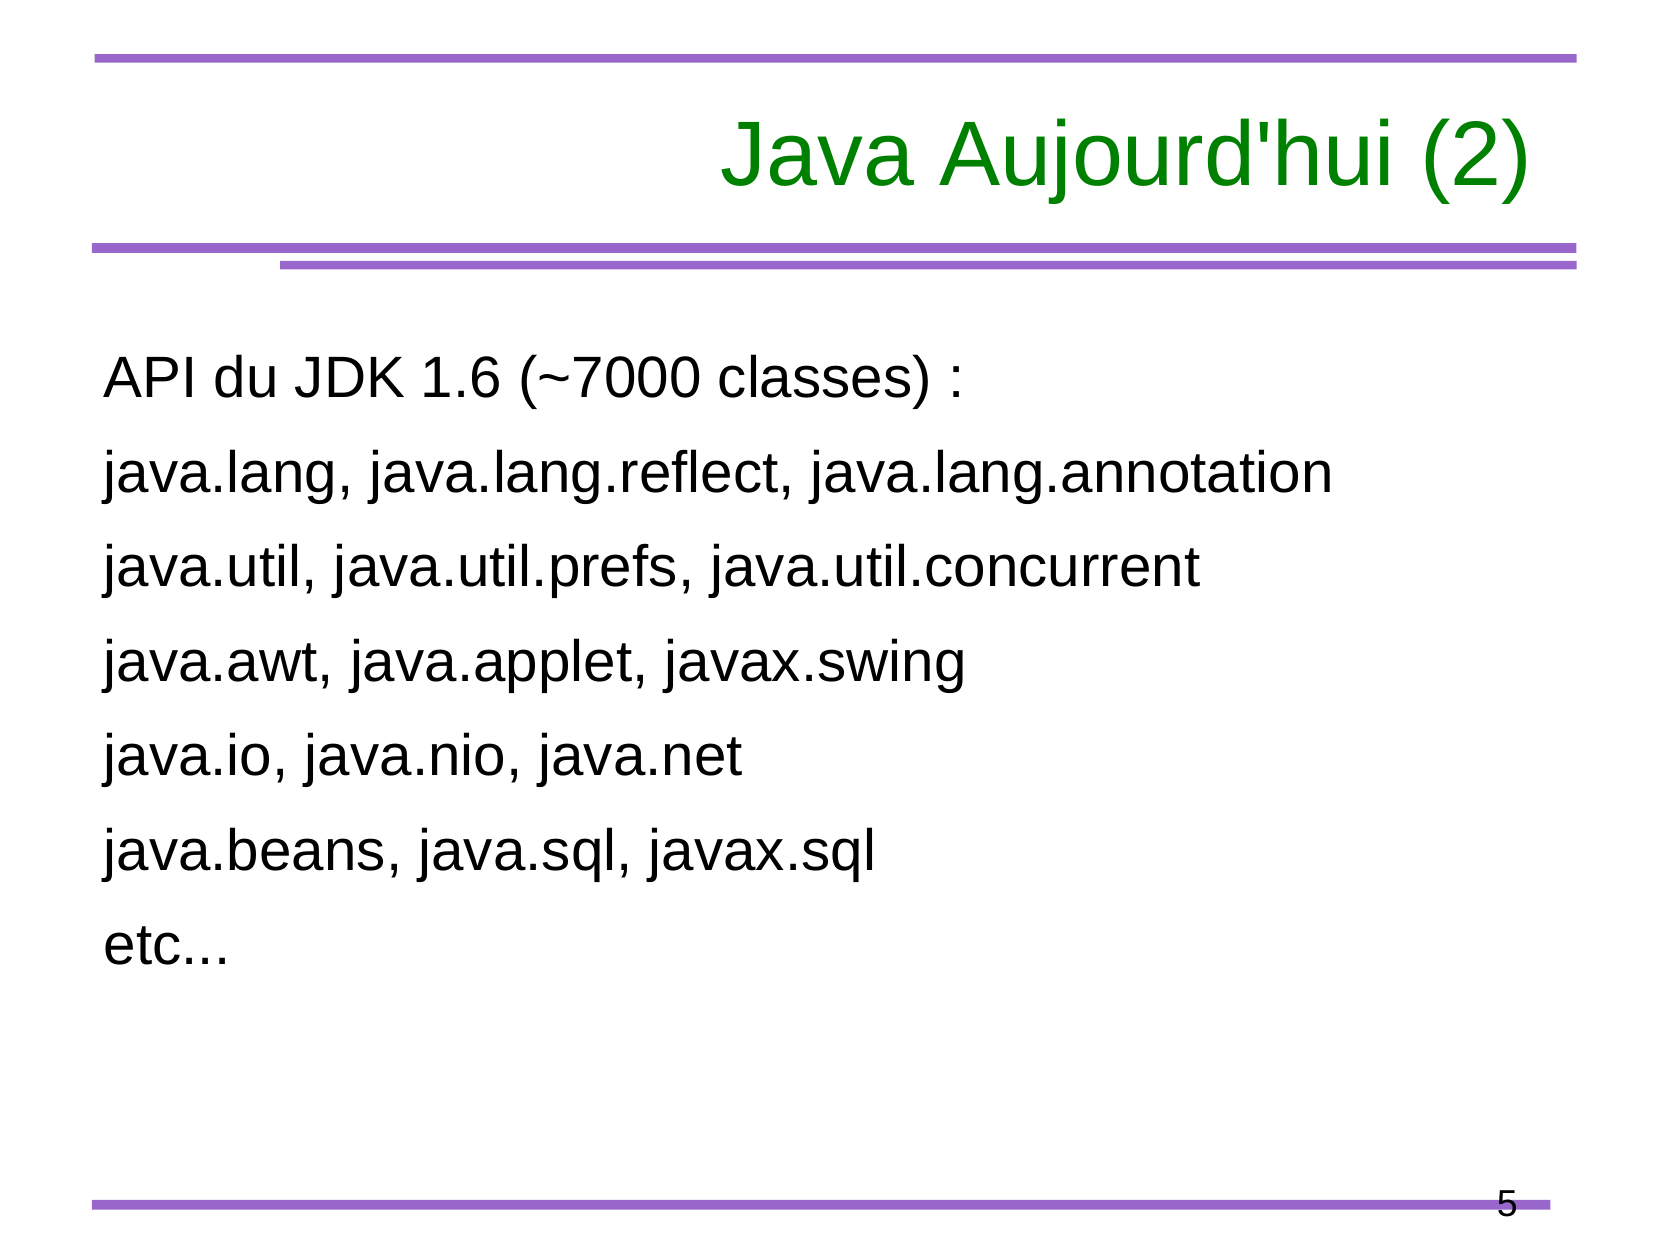

# Java Aujourd'hui (2)
API du JDK 1.6 (~7000 classes) :
java.lang, java.lang.reflect, java.lang.annotation
java.util, java.util.prefs, java.util.concurrent
java.awt, java.applet, javax.swing
java.io, java.nio, java.net
java.beans, java.sql, javax.sql
etc...